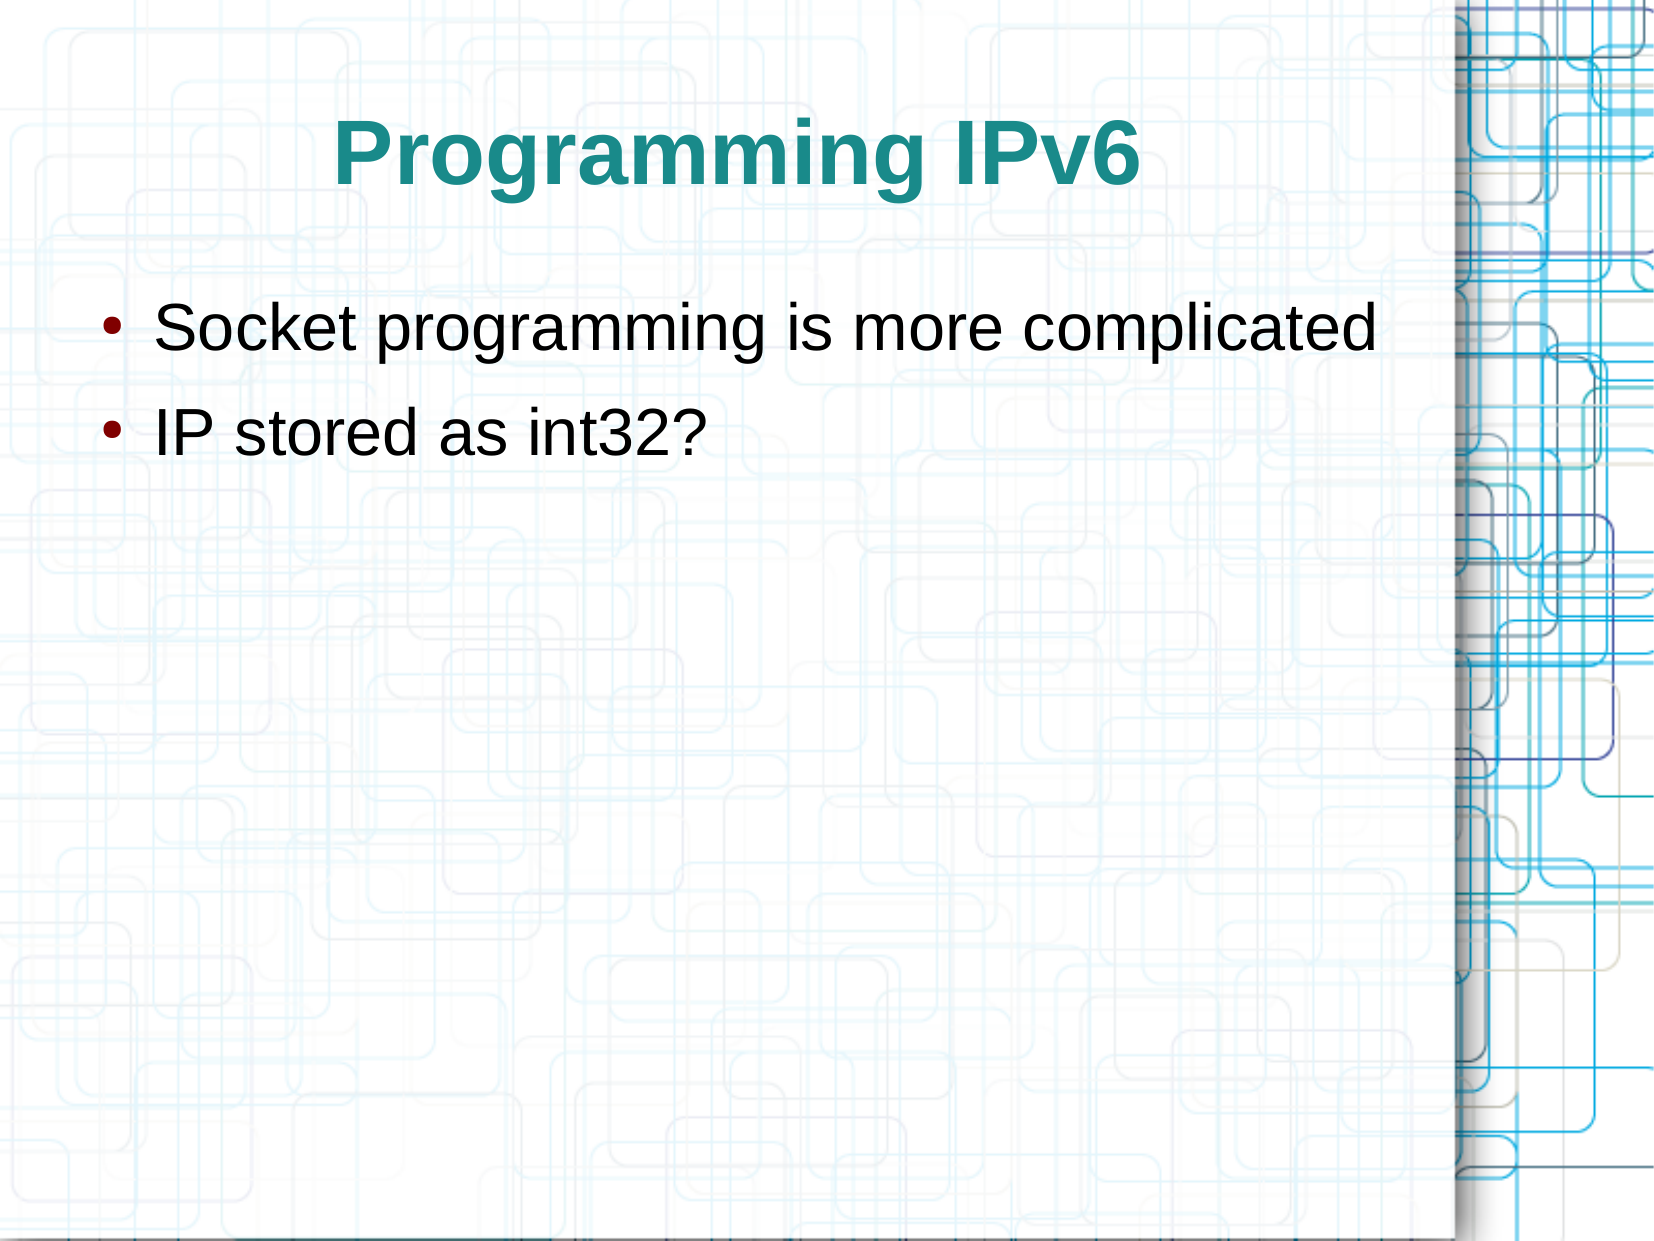

# Programming IPv6
Socket programming is more complicated
IP stored as int32?